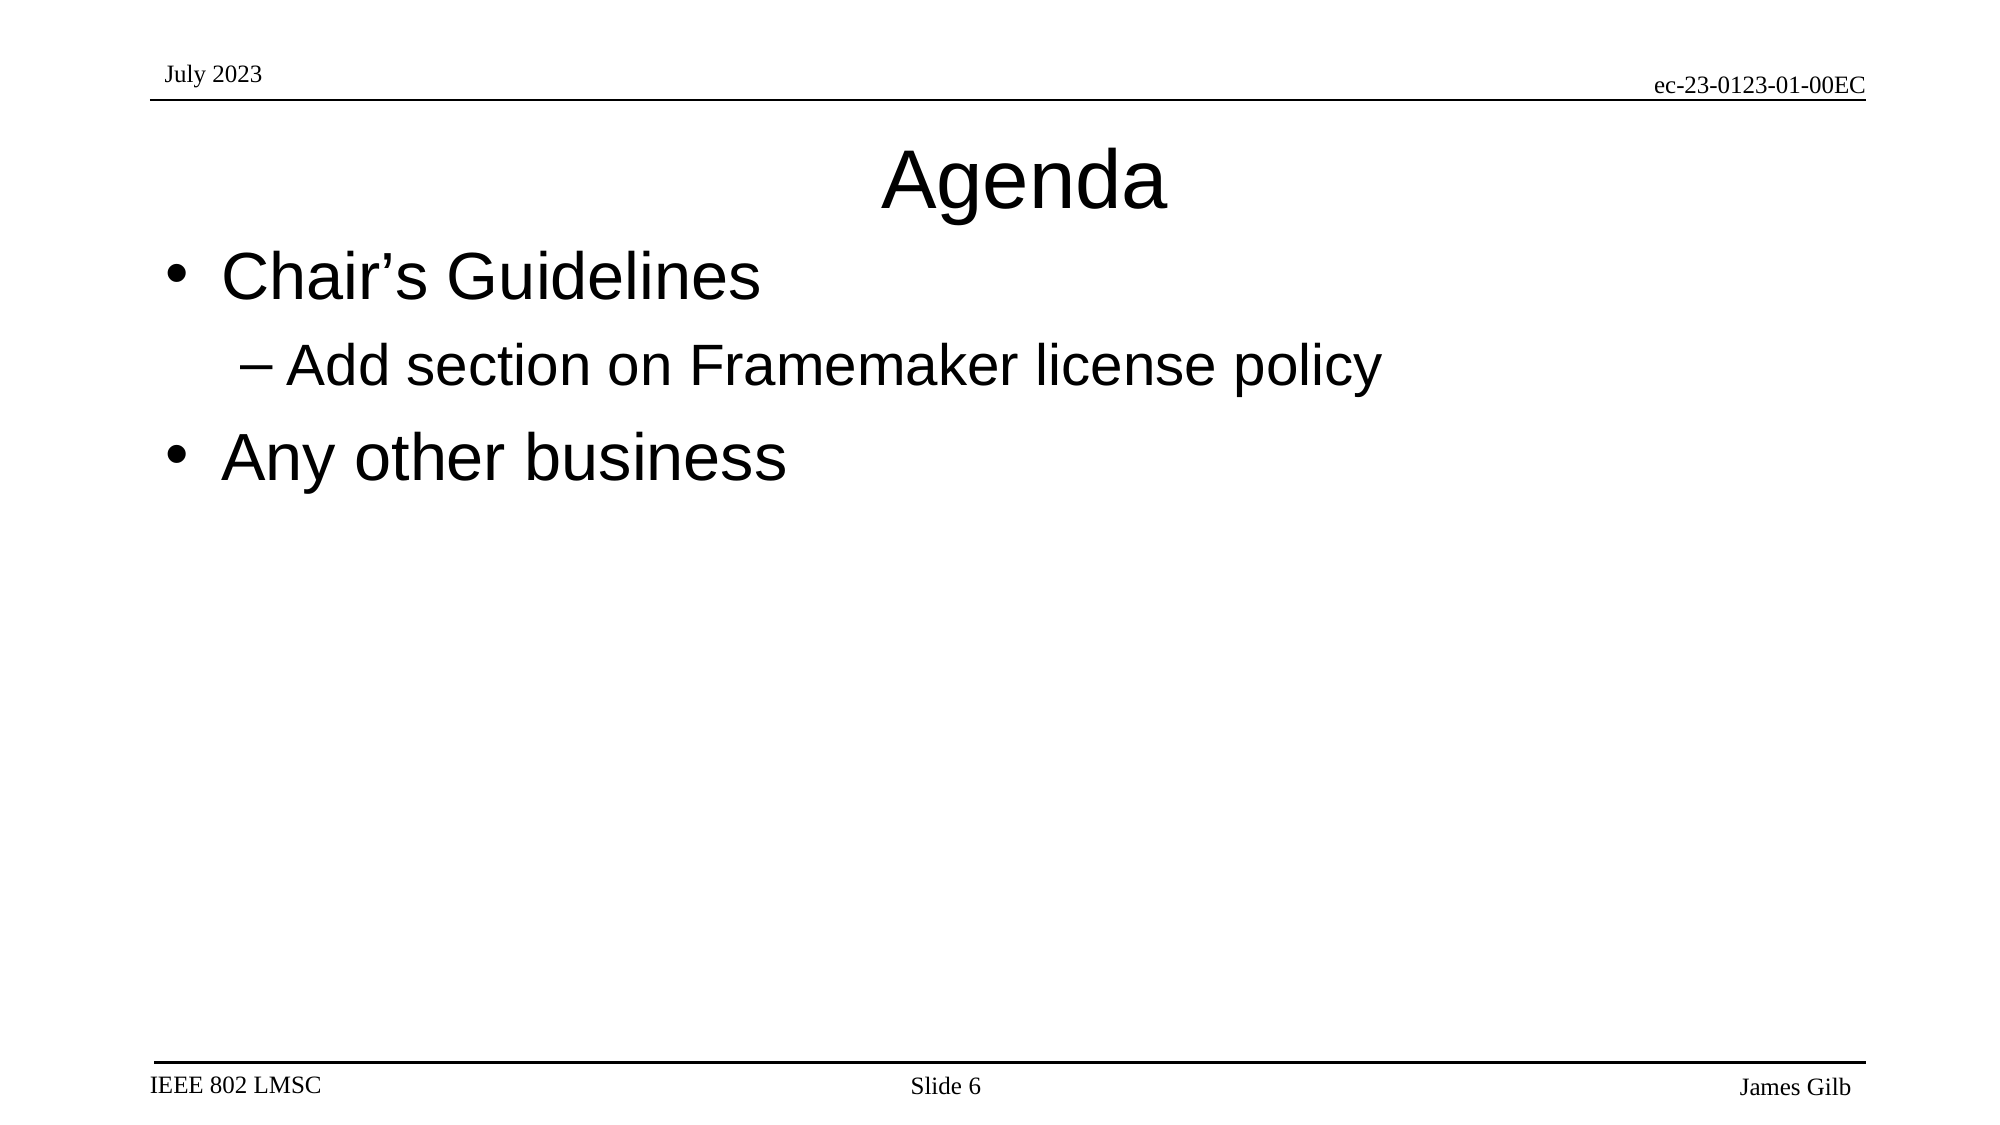

# Agenda
Chair’s Guidelines
Add section on Framemaker license policy
Any other business
6